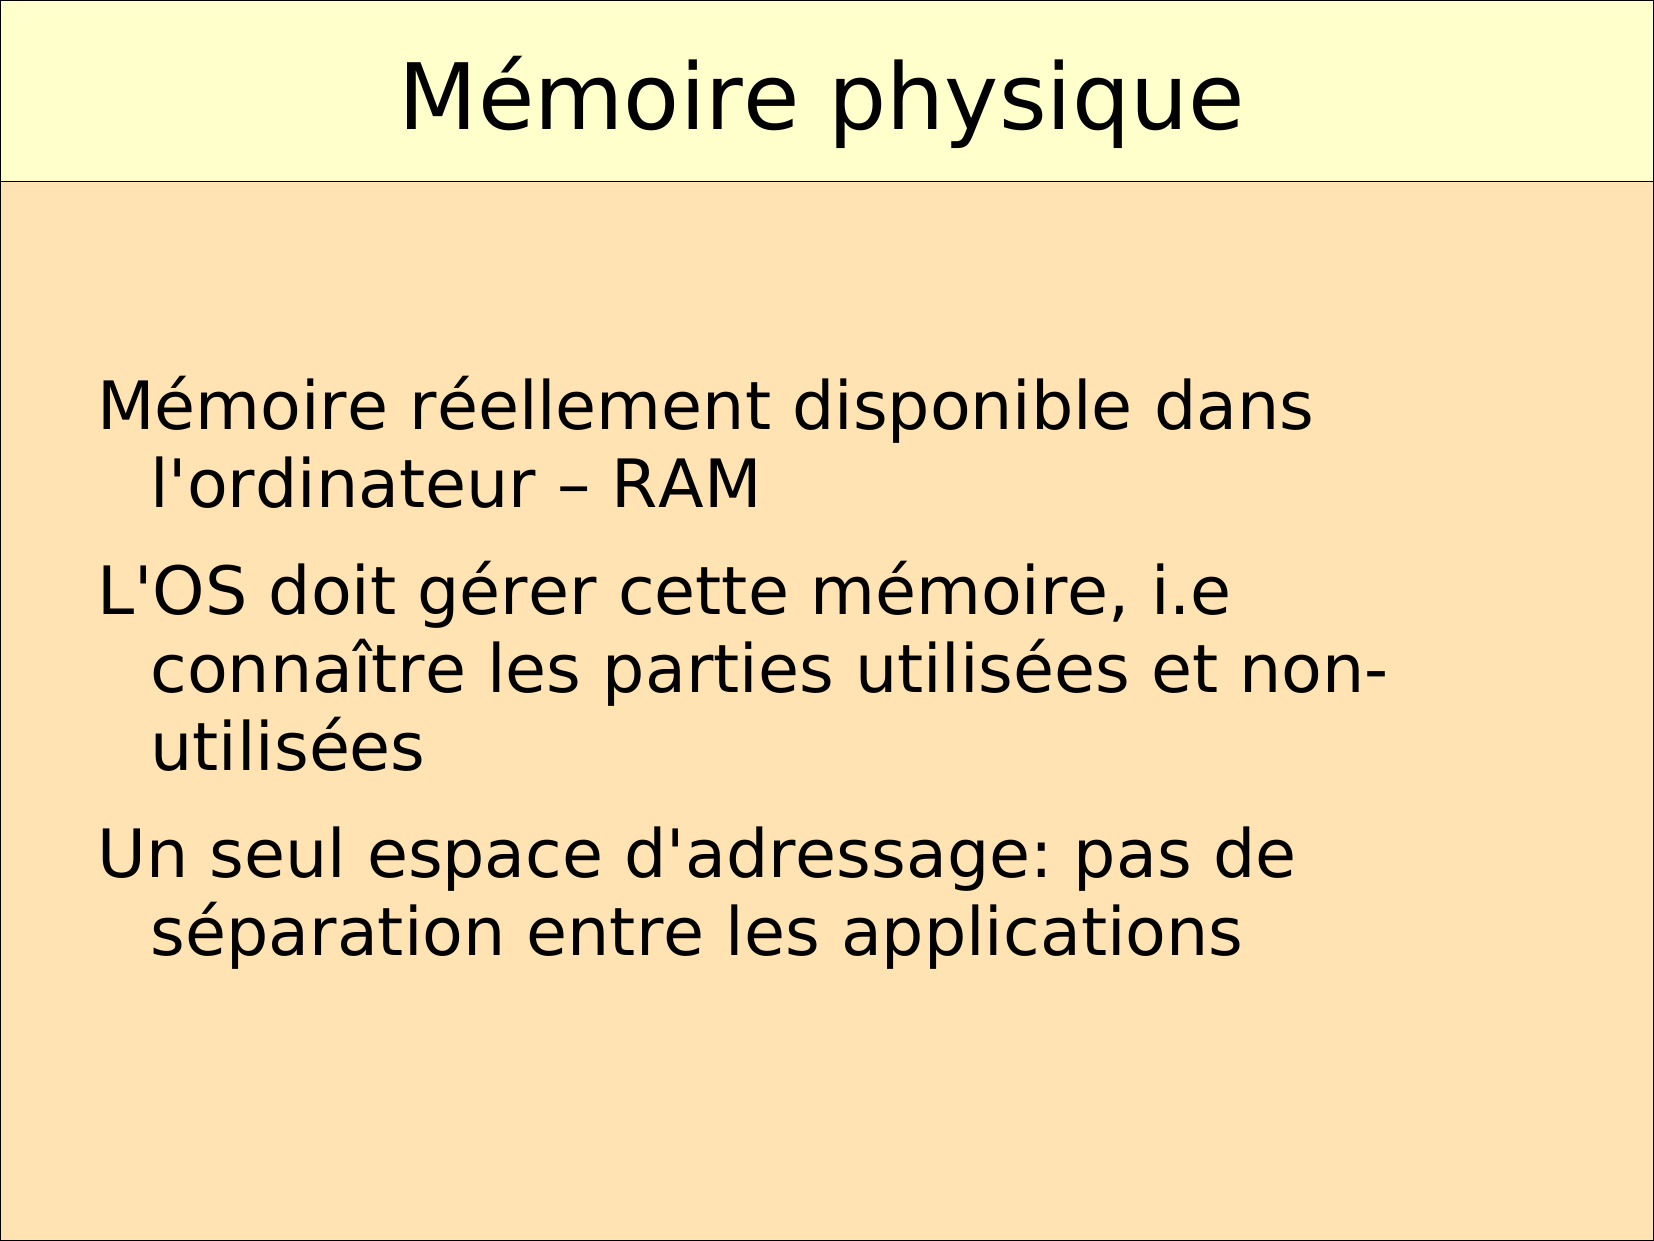

# Mémoire physique
Mémoire réellement disponible dans l'ordinateur – RAM
L'OS doit gérer cette mémoire, i.e connaître les parties utilisées et non-utilisées
Un seul espace d'adressage: pas de séparation entre les applications